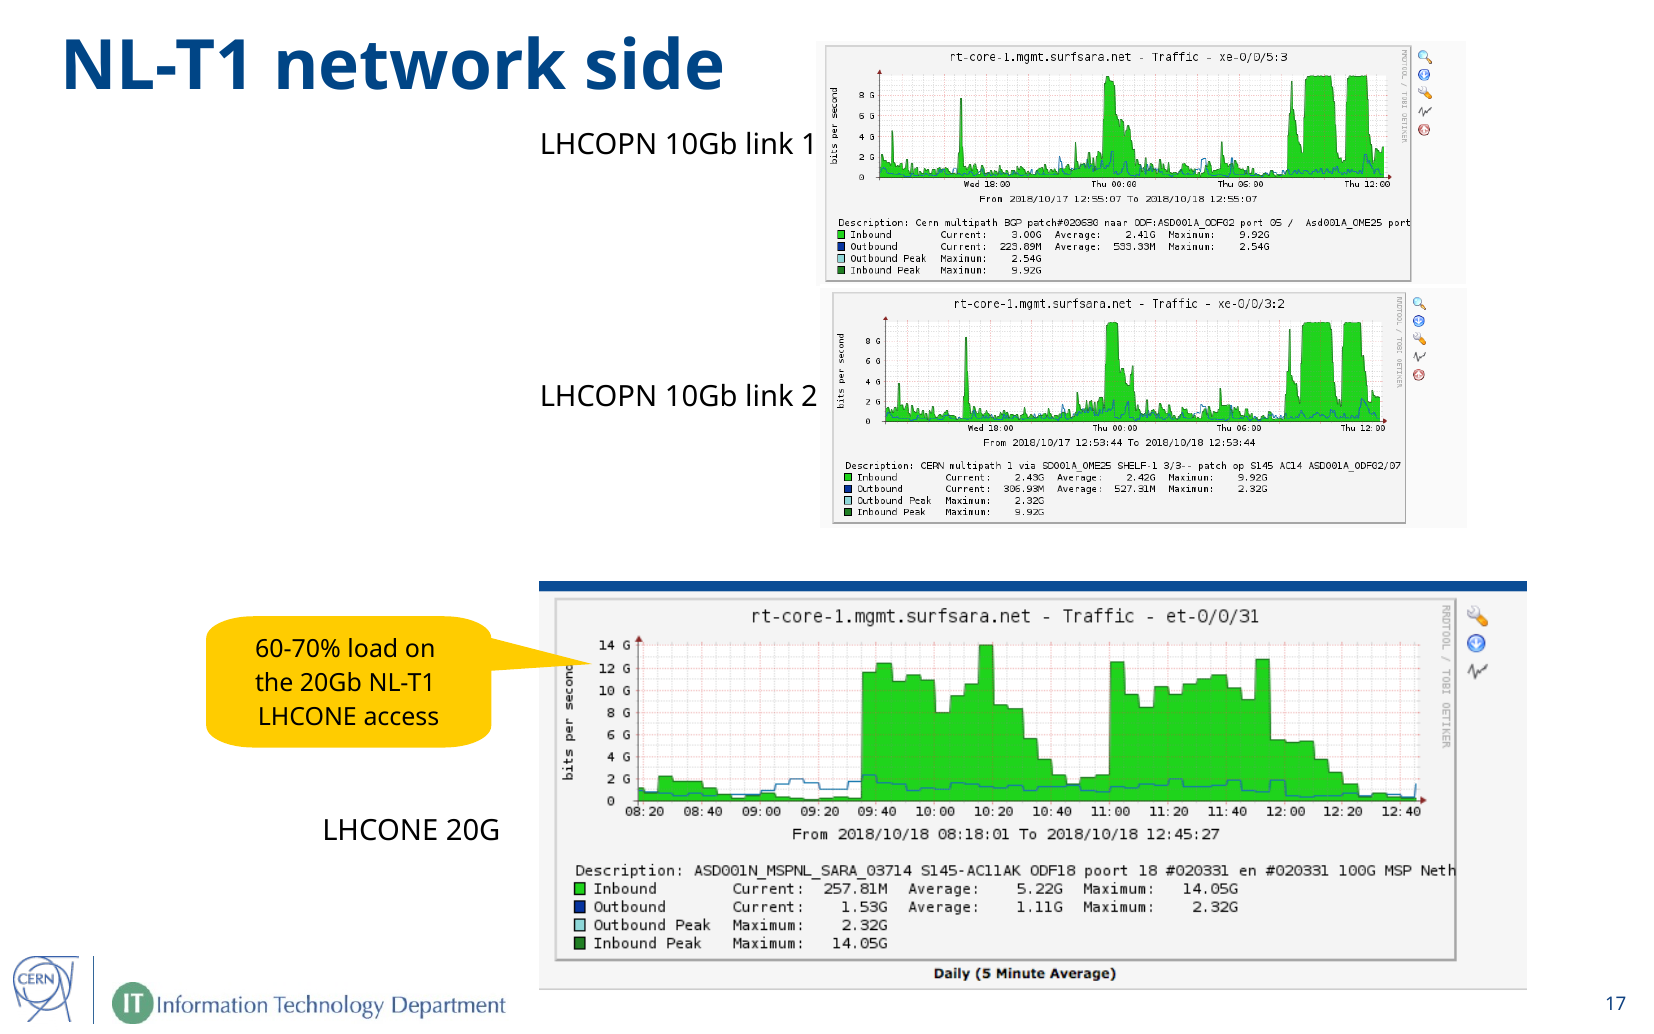

# NL-T1 network side
LHCOPN 10Gb link 1
LHCOPN 10Gb link 2
60-70% load on
the 20Gb NL-T1
LHCONE access
LHCONE 20G